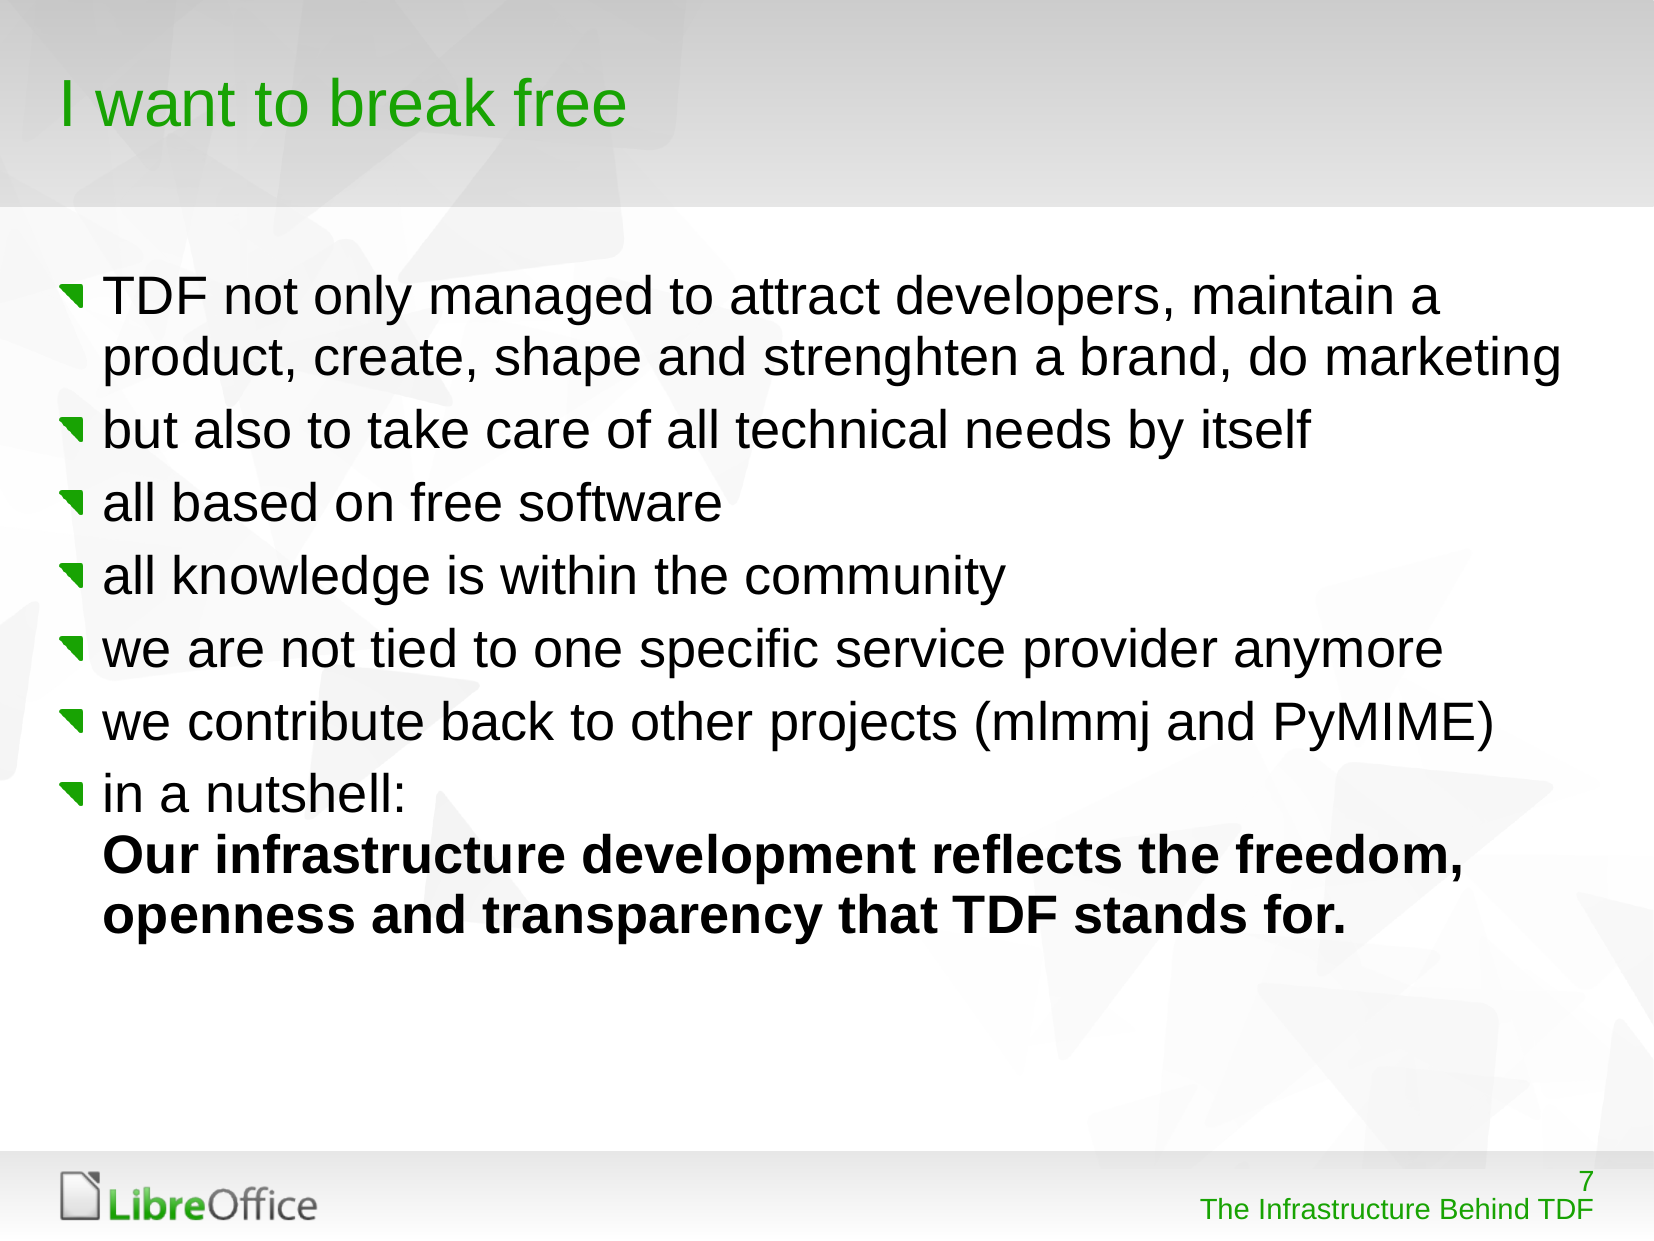

# I want to break free
TDF not only managed to attract developers, maintain a product, create, shape and strenghten a brand, do marketing
but also to take care of all technical needs by itself
all based on free software
all knowledge is within the community
we are not tied to one specific service provider anymore
we contribute back to other projects (mlmmj and PyMIME)
in a nutshell:
Our infrastructure development reflects the freedom, openness and transparency that TDF stands for.
7
The Infrastructure Behind TDF